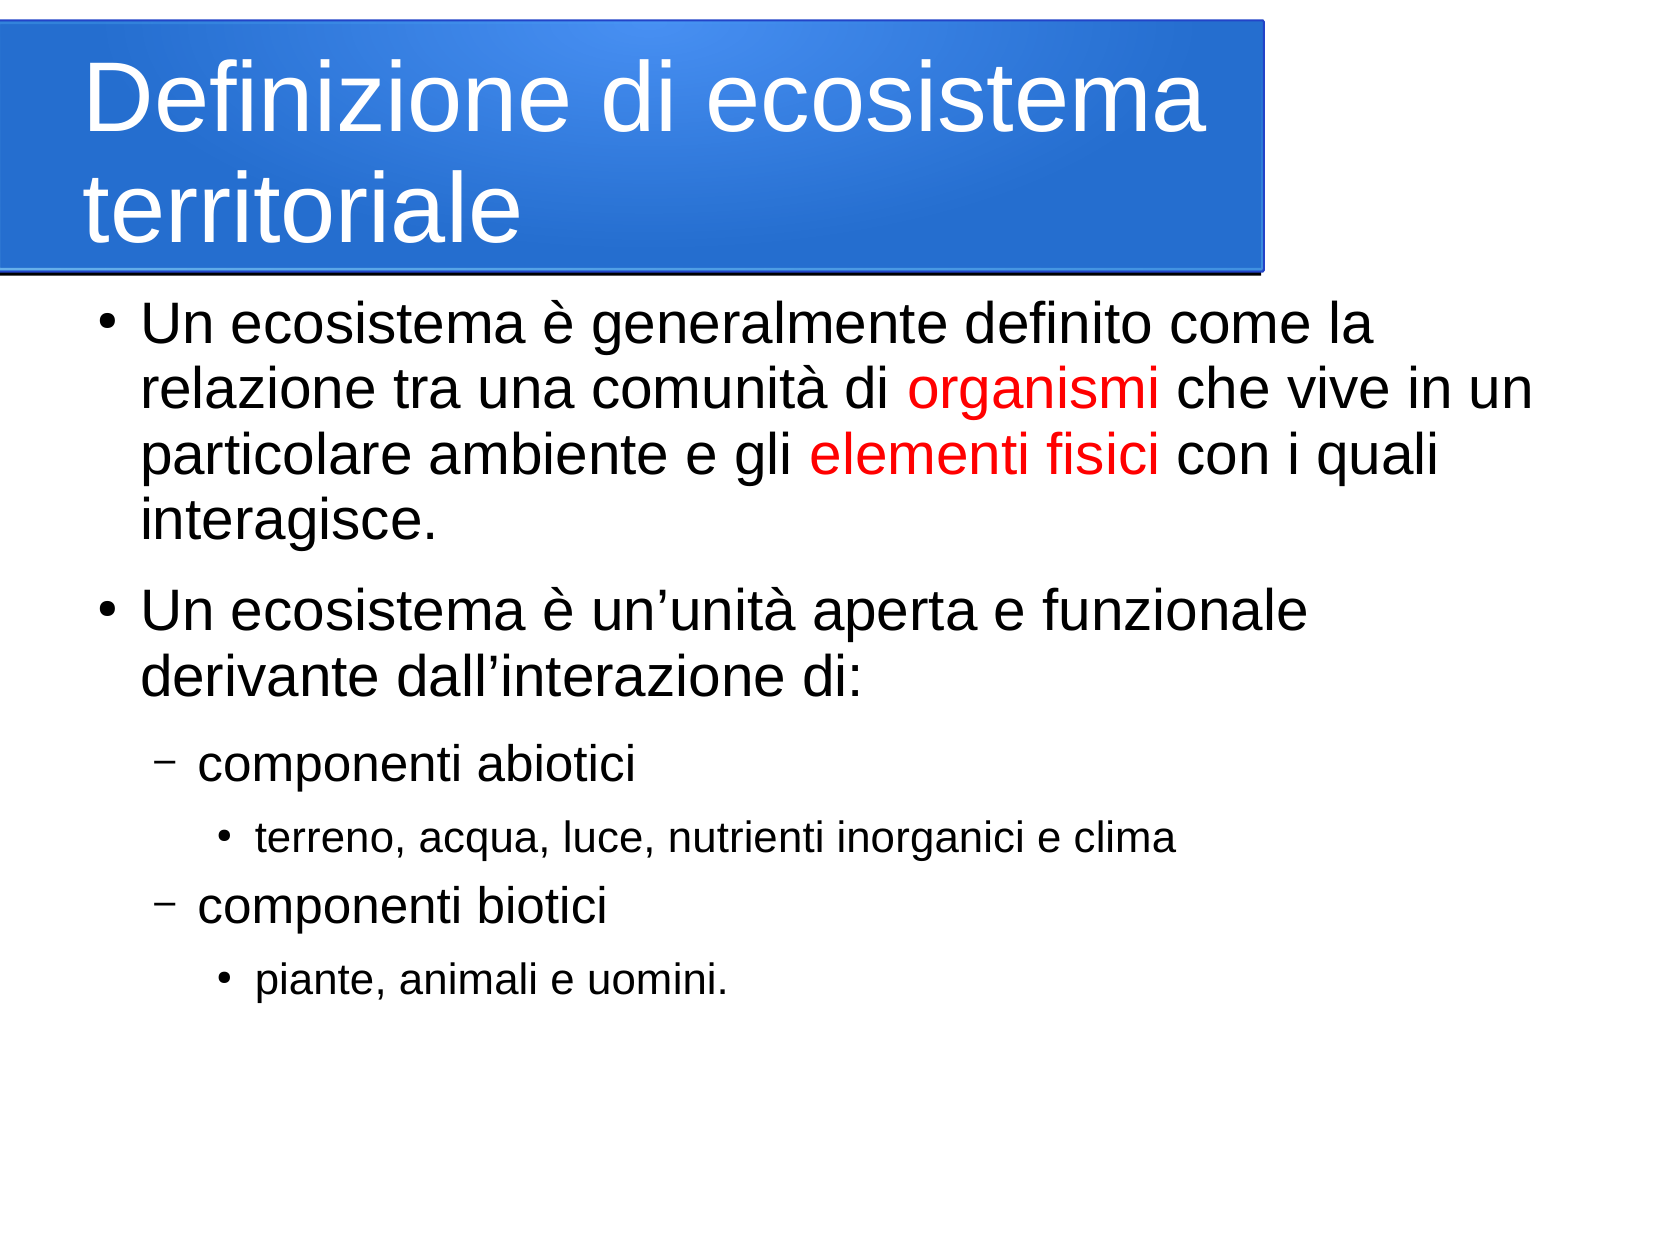

# Definizione di ecosistema territoriale
Un ecosistema è generalmente definito come la relazione tra una comunità di organismi che vive in un particolare ambiente e gli elementi fisici con i quali interagisce.
Un ecosistema è un’unità aperta e funzionale derivante dall’interazione di:
componenti abiotici
terreno, acqua, luce, nutrienti inorganici e clima
componenti biotici
piante, animali e uomini.